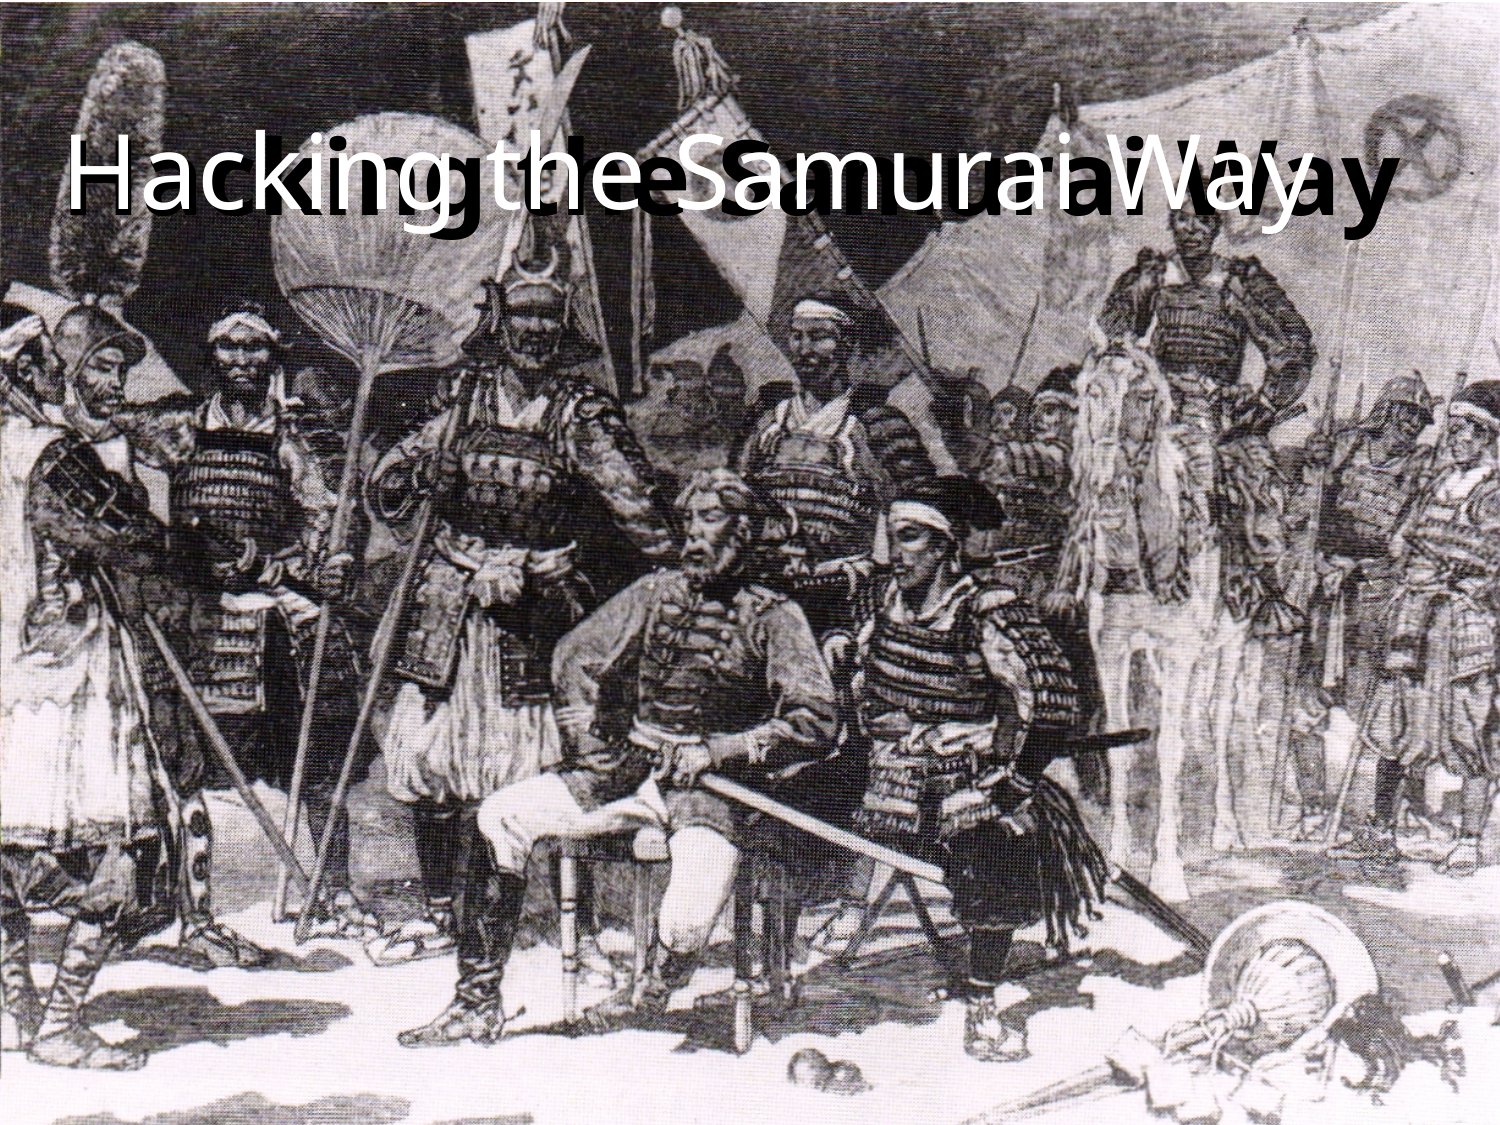

Hacking the Samurai Way
Hacking the Samurai Way